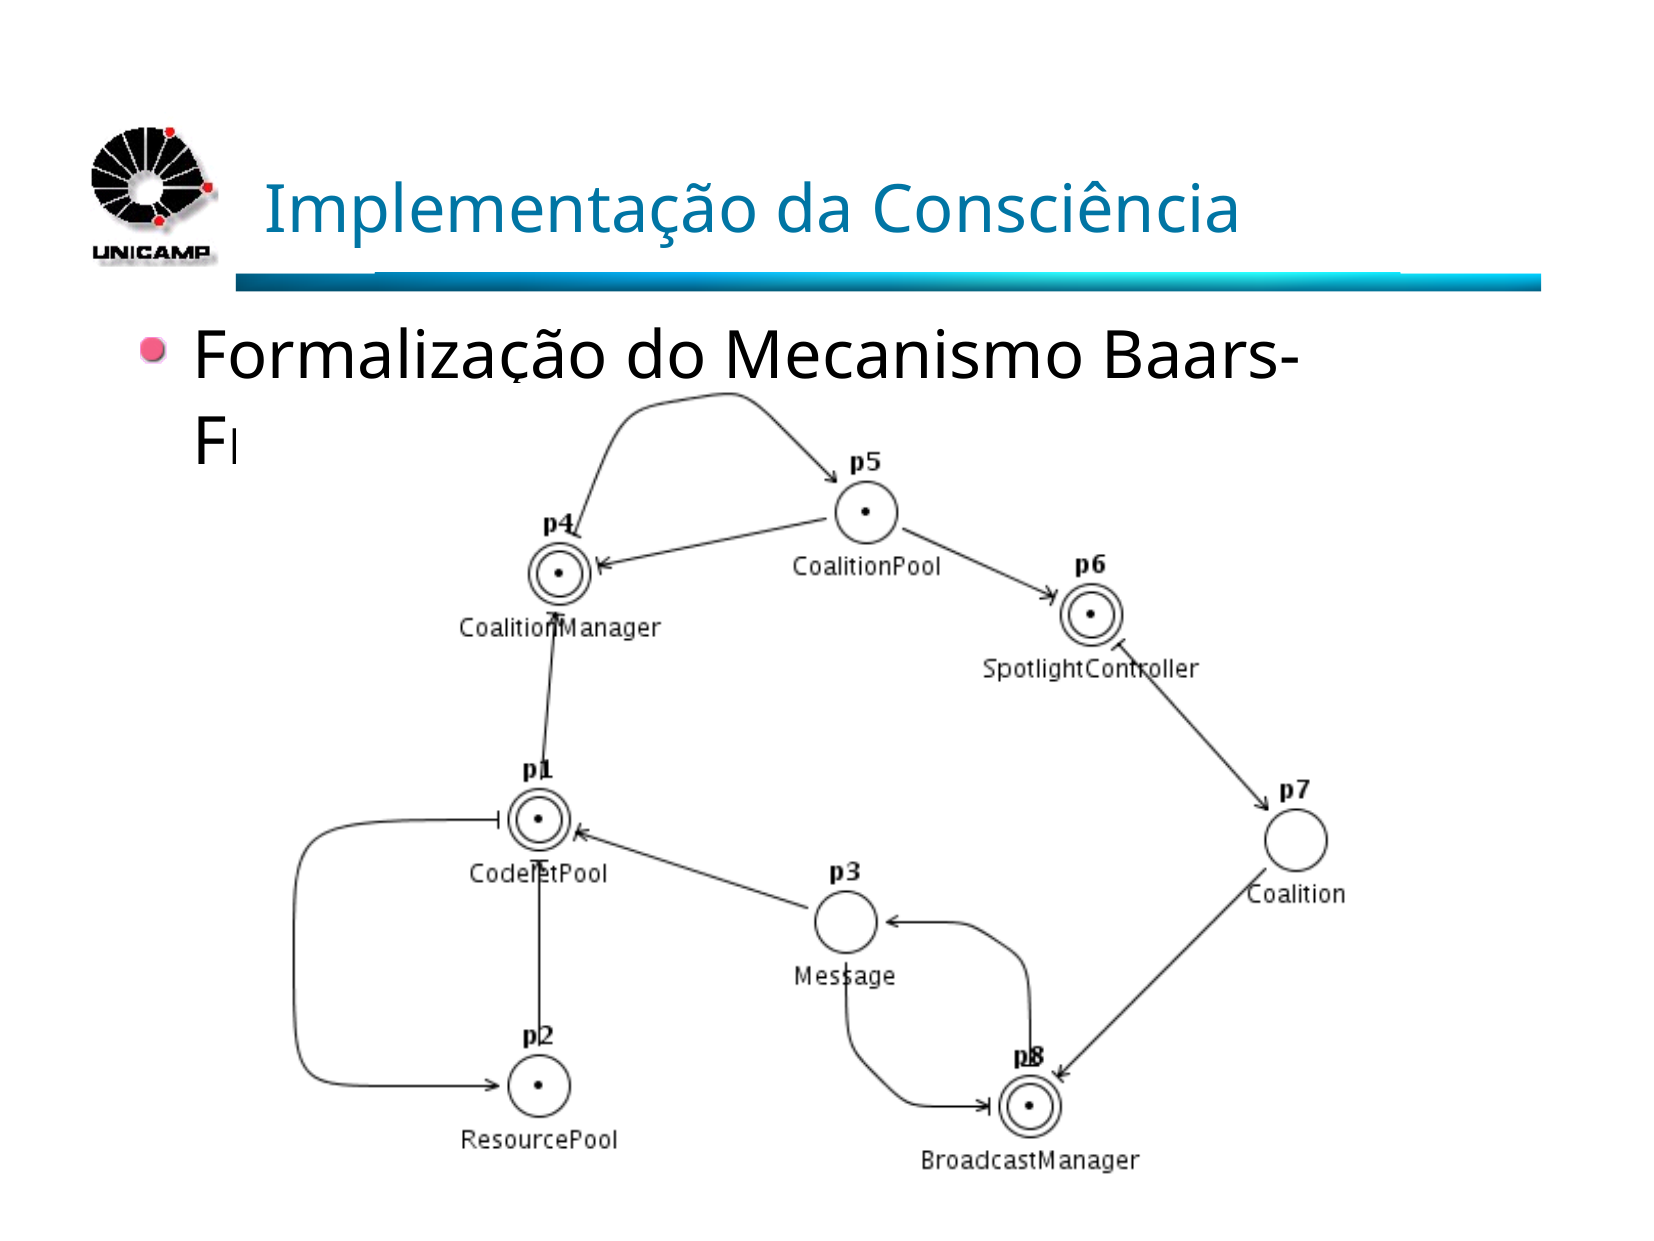

# Implementação da Consciência
Formalização do Mecanismo Baars-Franklin